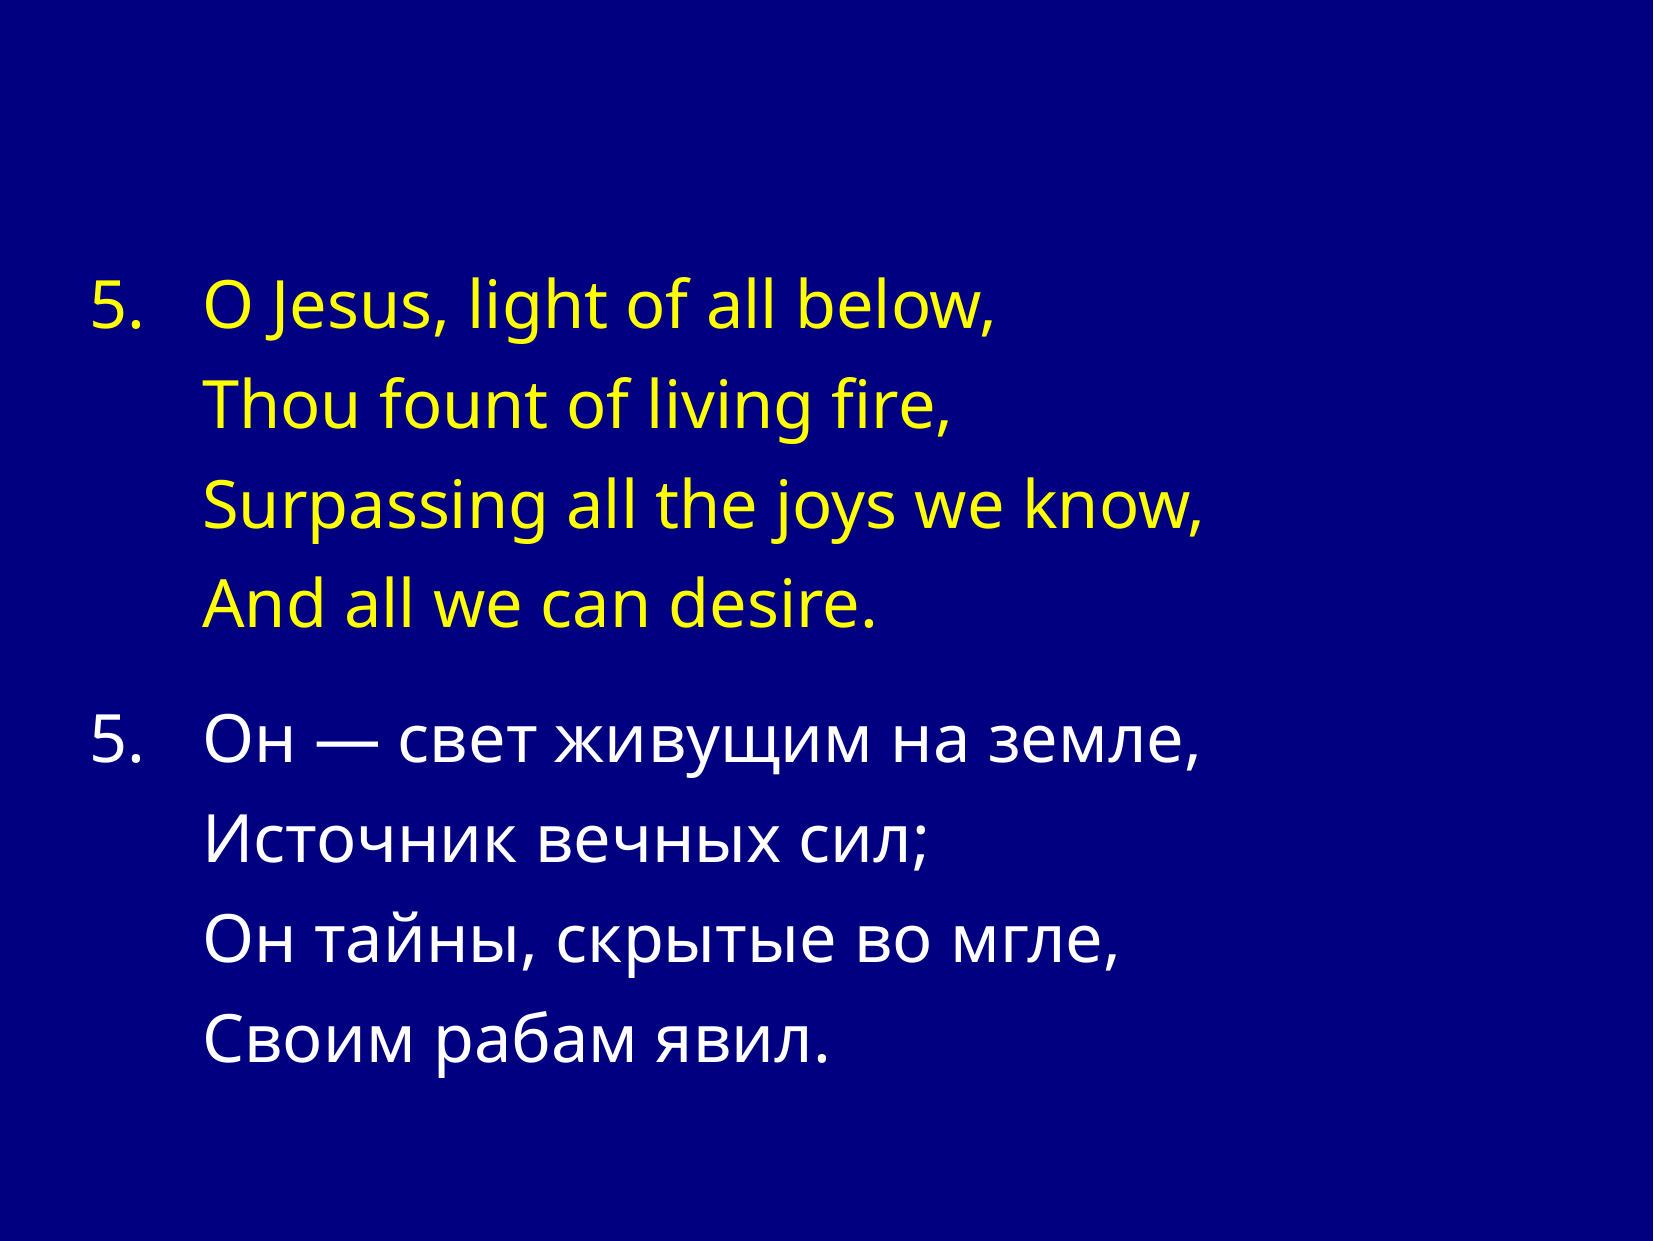

5.	O Jesus, light of all below,
	Thou fount of living fire,
	Surpassing all the joys we know,
	And all we can desire.
5.	Он — свет живущим на земле,
	Источник вечных сил;
	Он тайны, скрытые во мгле,
	Своим рабам явил.